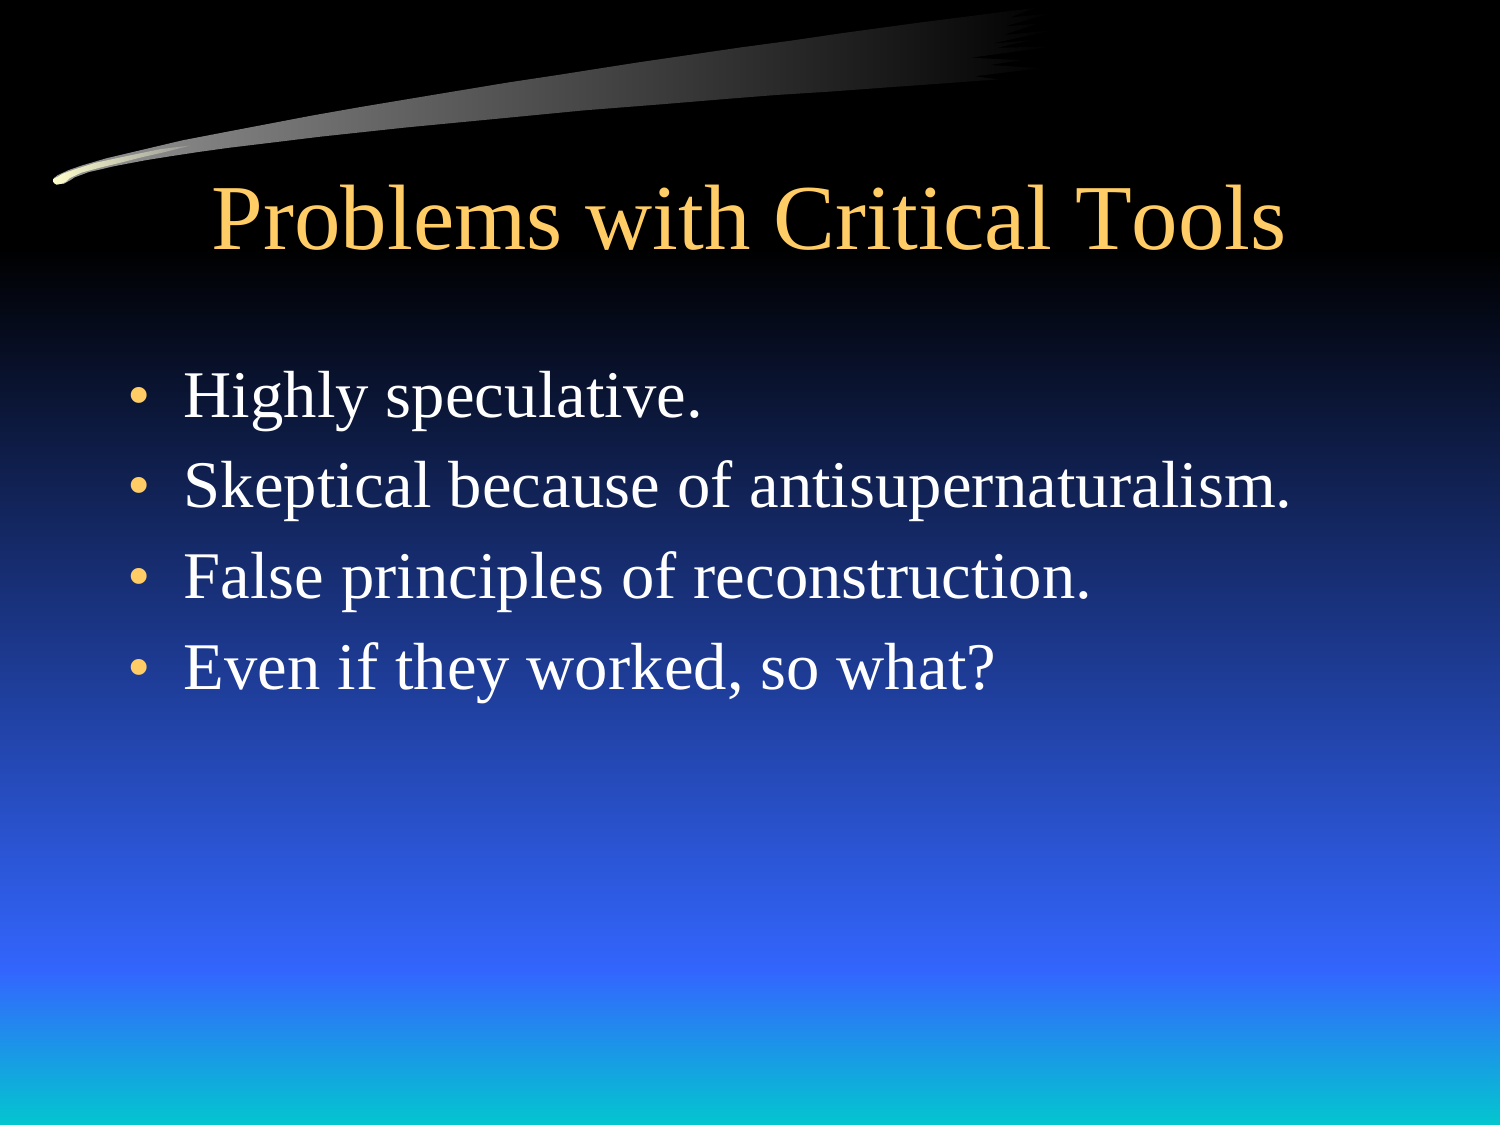

# Problems with Critical Tools
Highly speculative.
Skeptical because of antisupernaturalism.
False principles of reconstruction.
Even if they worked, so what?